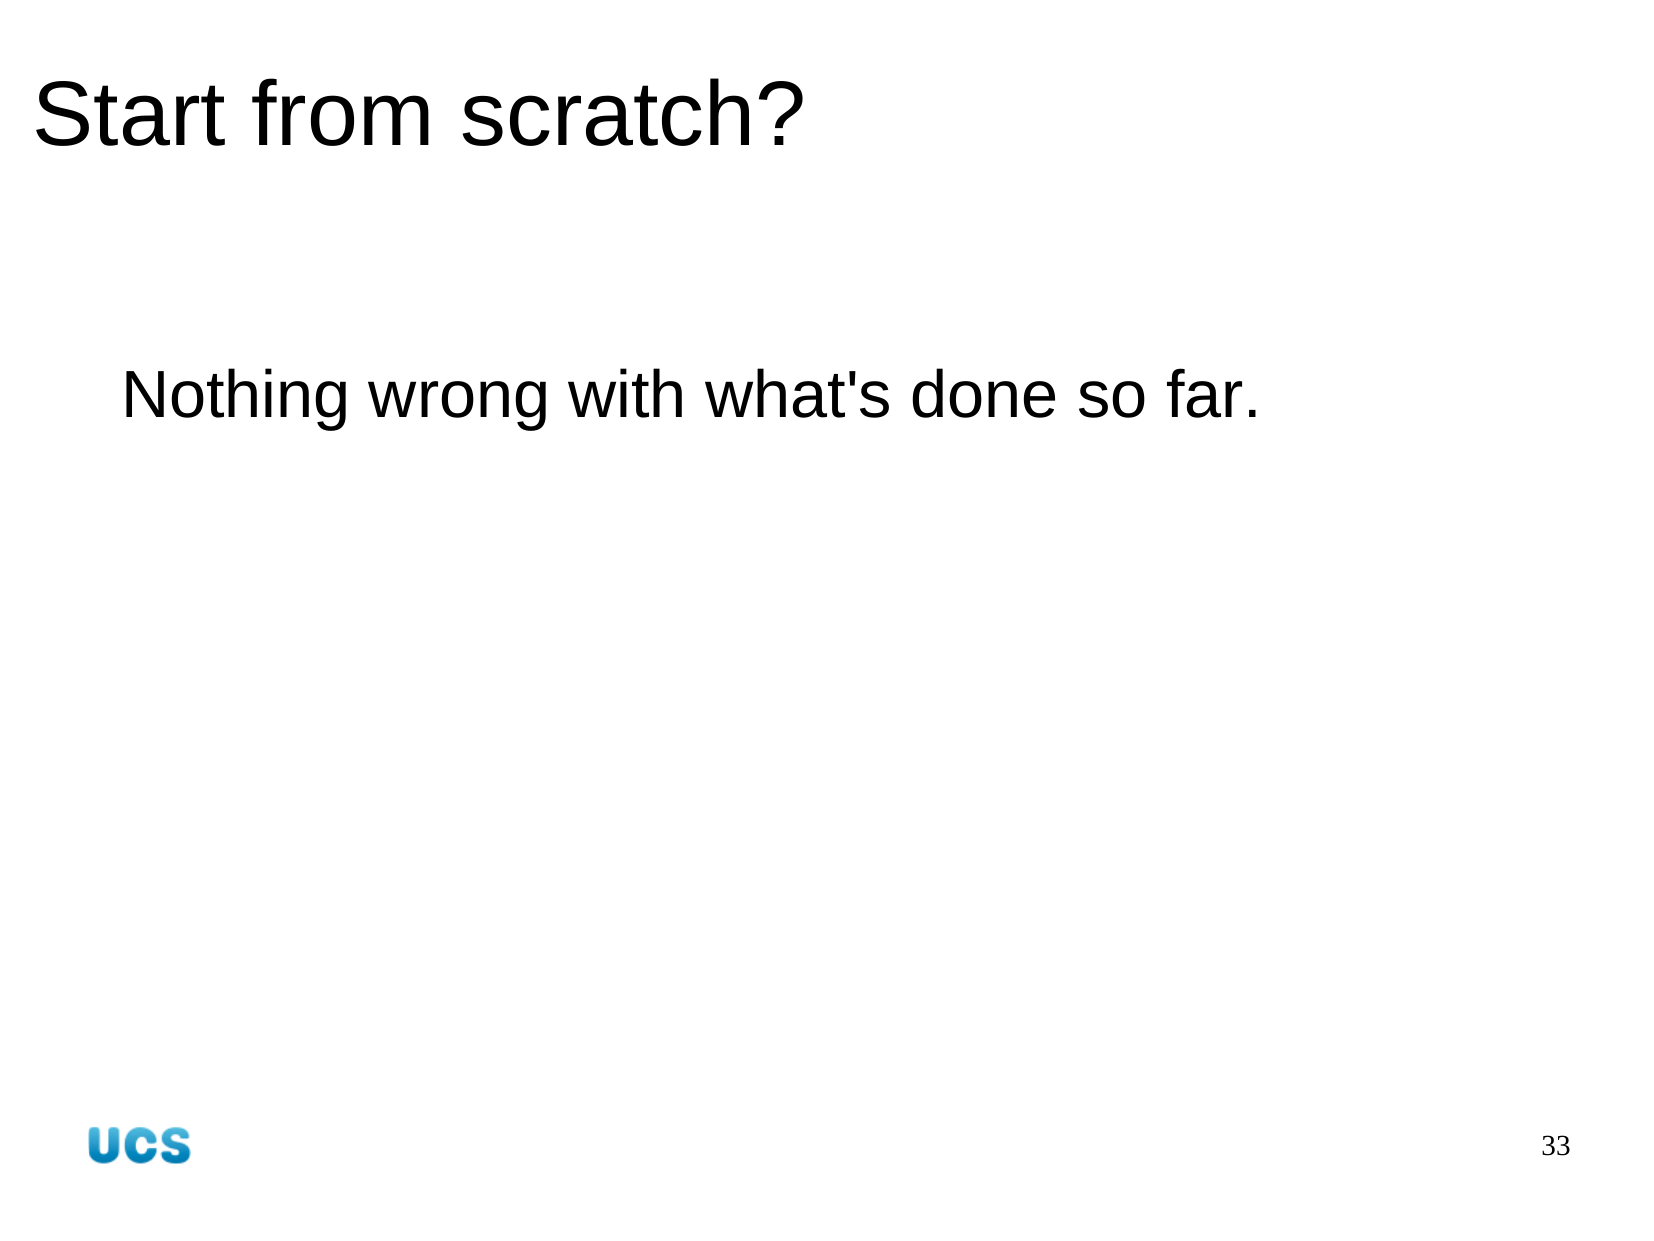

Start from scratch?
Nothing wrong with what's done so far.
33